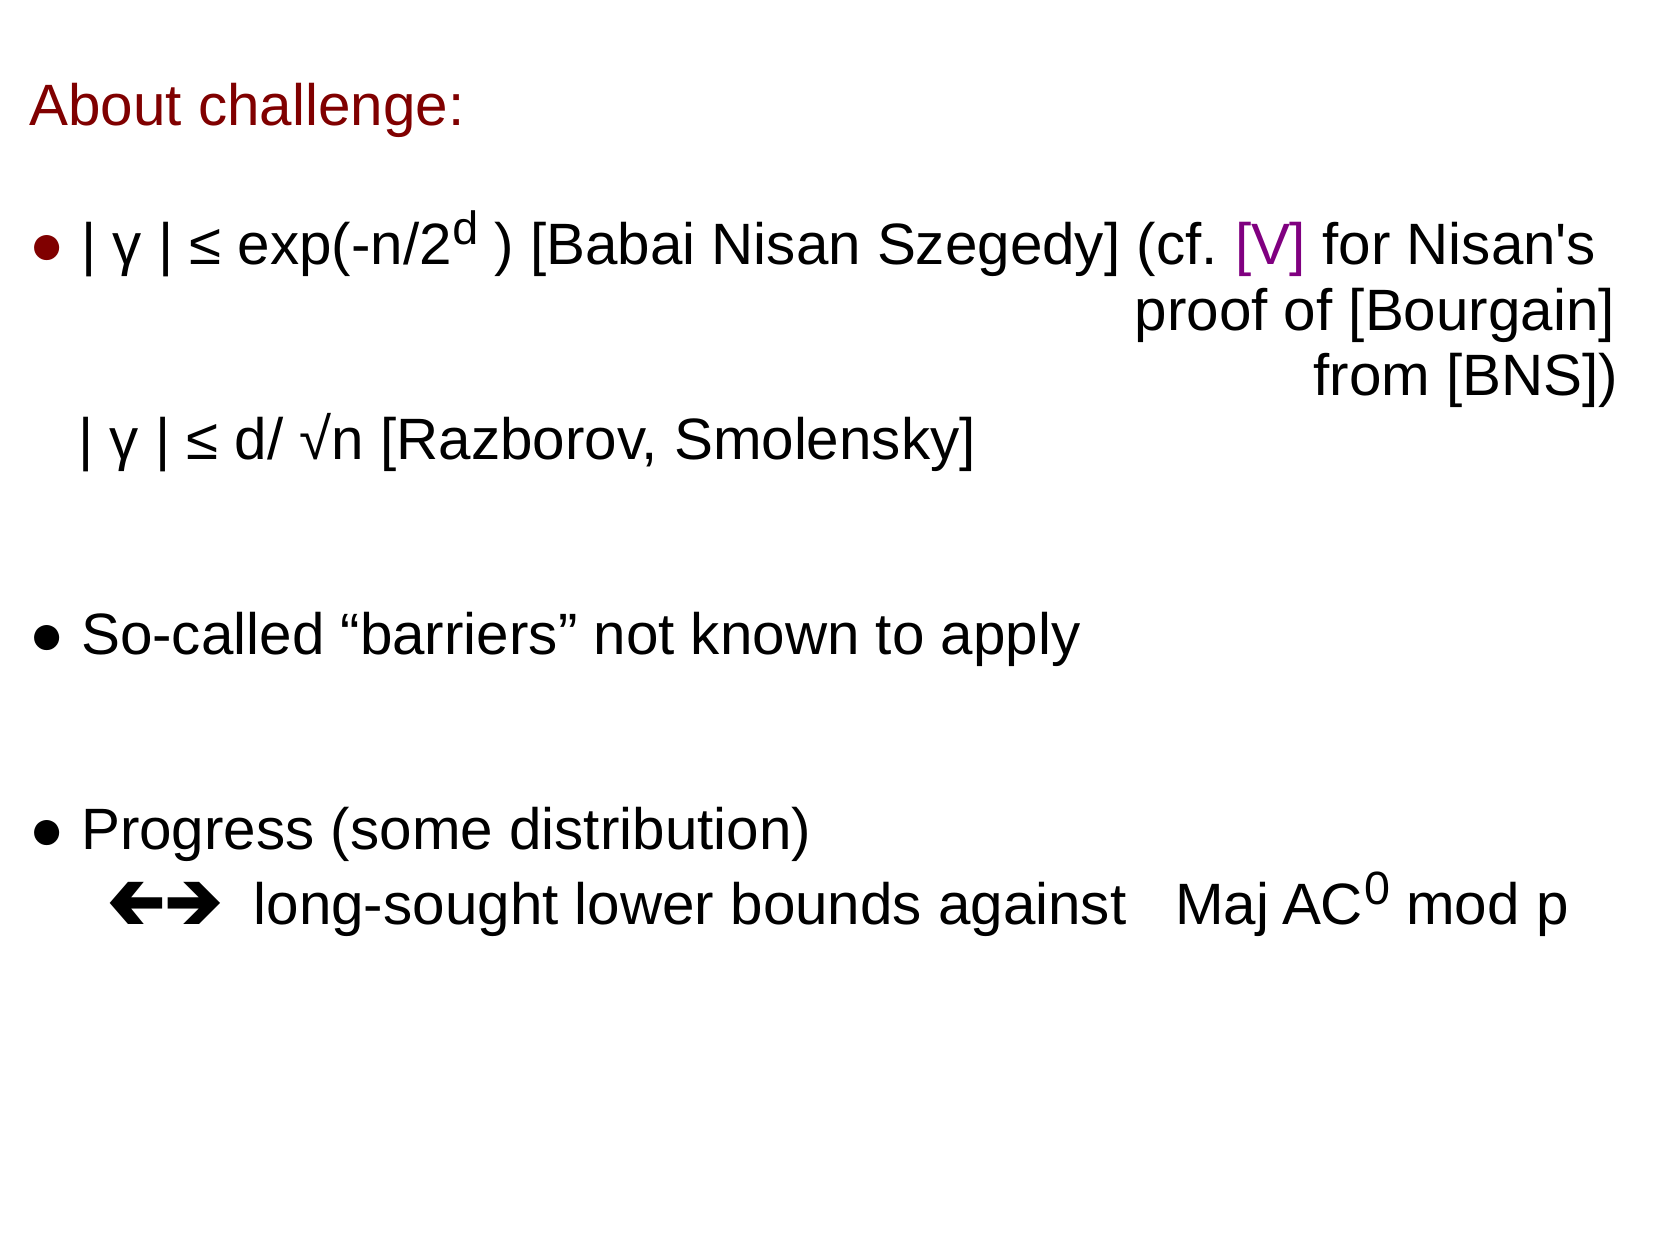

About challenge:
● | γ | ≤ exp(-n/2d ) [Babai Nisan Szegedy] (cf. [V] for Nisan's
 proof of [Bourgain]
 from [BNS])
 | γ | ≤ d/ √n [Razborov, Smolensky]
● So-called “barriers” not known to apply
● Progress (some distribution)
	 long-sought lower bounds against Maj AC0 mod p
#